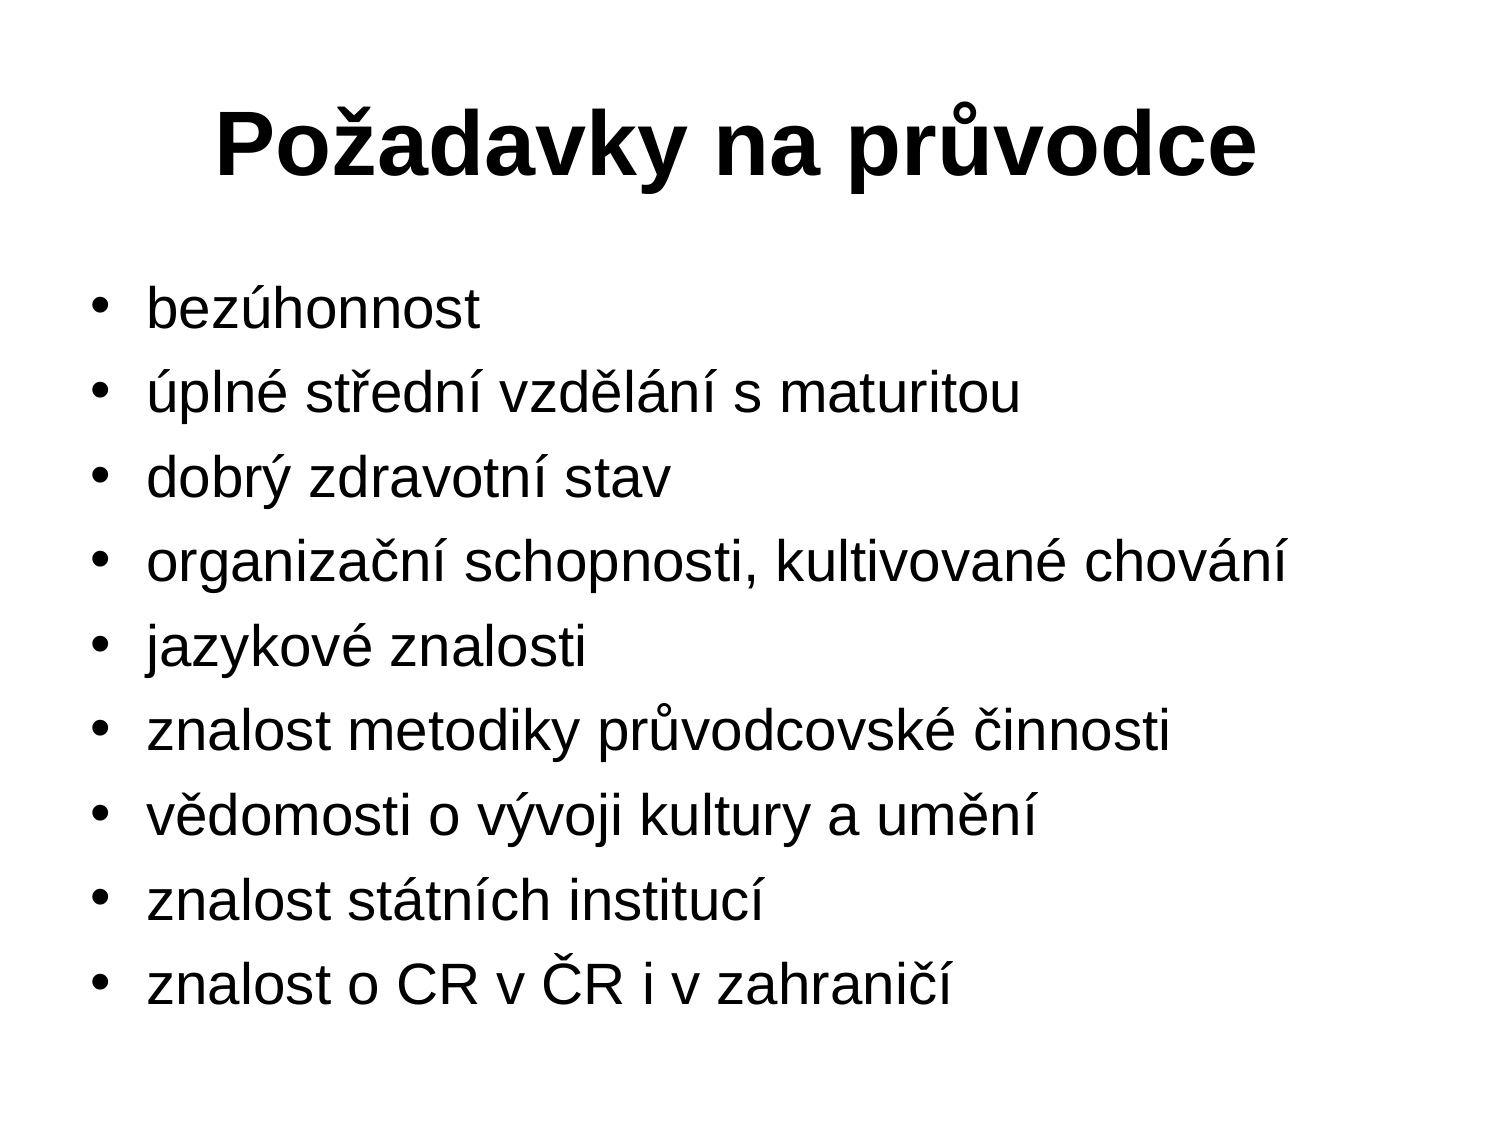

# Požadavky na průvodce
bezúhonnost
úplné střední vzdělání s maturitou
dobrý zdravotní stav
organizační schopnosti, kultivované chování
jazykové znalosti
znalost metodiky průvodcovské činnosti
vědomosti o vývoji kultury a umění
znalost státních institucí
znalost o CR v ČR i v zahraničí